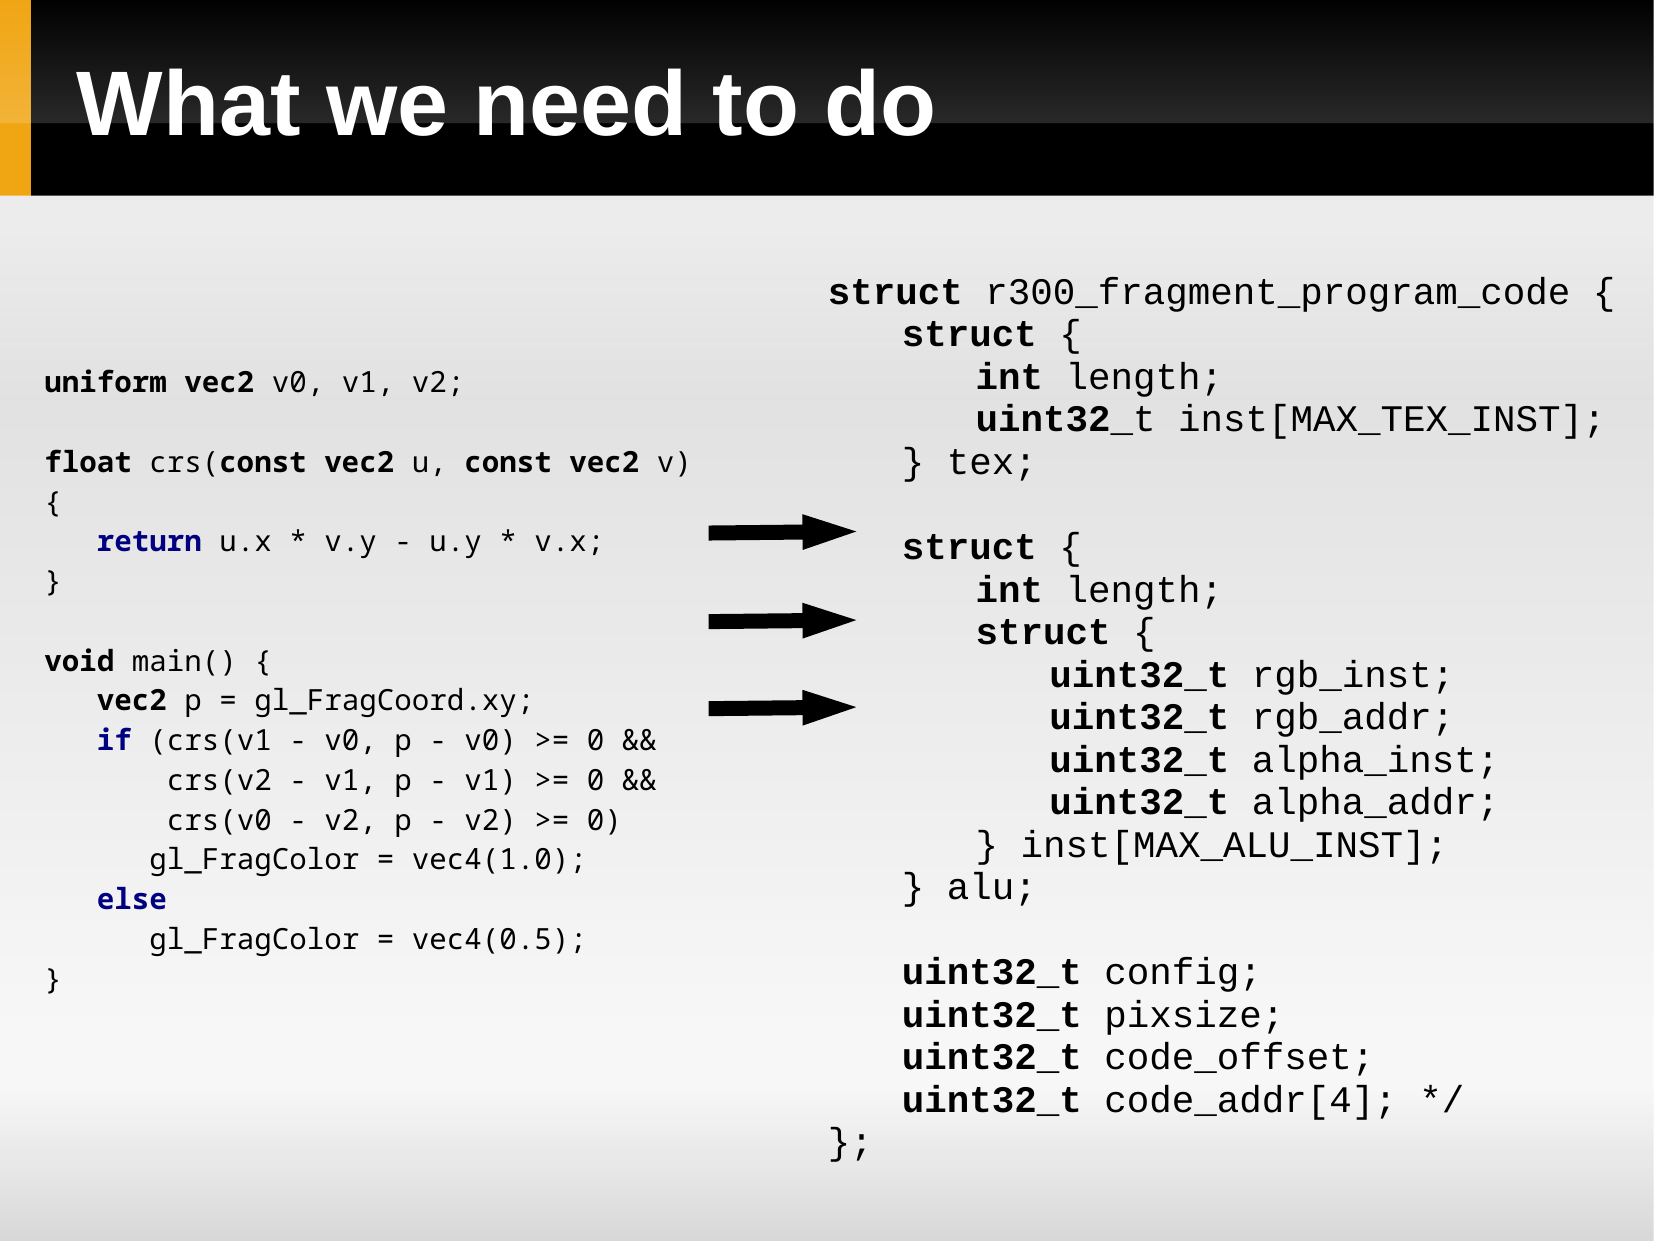

# What we need to do
struct r300_fragment_program_code {
	struct {
		int length;
		uint32_t inst[MAX_TEX_INST];
	} tex;
	struct {
		int length;
		struct {
			uint32_t rgb_inst;
			uint32_t rgb_addr;
			uint32_t alpha_inst;
			uint32_t alpha_addr;
		} inst[MAX_ALU_INST];
	} alu;
	uint32_t config;
	uint32_t pixsize;
	uint32_t code_offset;
	uint32_t code_addr[4]; */
};
uniform vec2 v0, v1, v2;
float crs(const vec2 u, const vec2 v)
{
 return u.x * v.y - u.y * v.x;
}
void main() {
 vec2 p = gl_FragCoord.xy;
 if (crs(v1 - v0, p - v0) >= 0 &&
 crs(v2 - v1, p - v1) >= 0 &&
 crs(v0 - v2, p - v2) >= 0)
 gl_FragColor = vec4(1.0);
 else
 gl_FragColor = vec4(0.5);
}